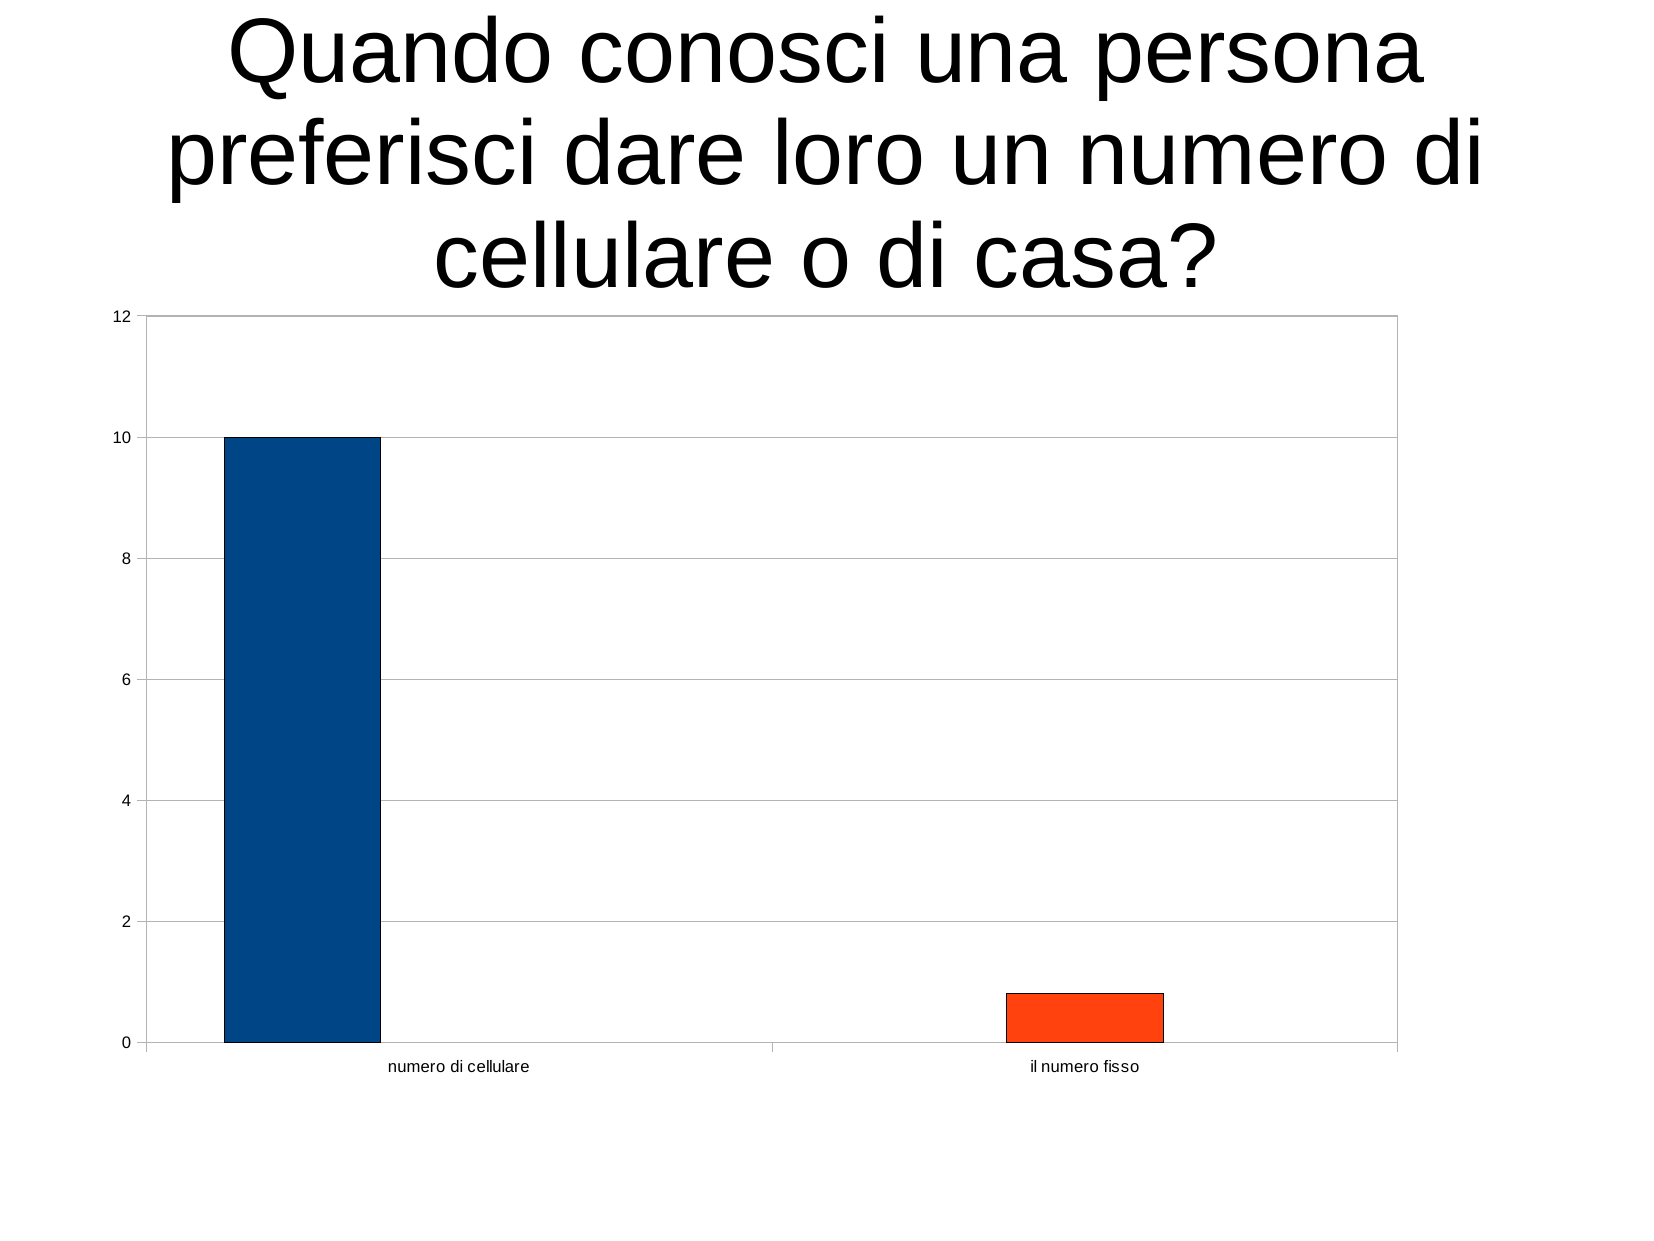

# Quando conosci una persona preferisci dare loro un numero di cellulare o di casa?
### Chart
| Category | Colonna 1 | Colonna 2 | Colonna 3 |
|---|---|---|---|
| numero di cellulare | 10.0 | None | None |
| il numero fisso | None | 0.8 | None |